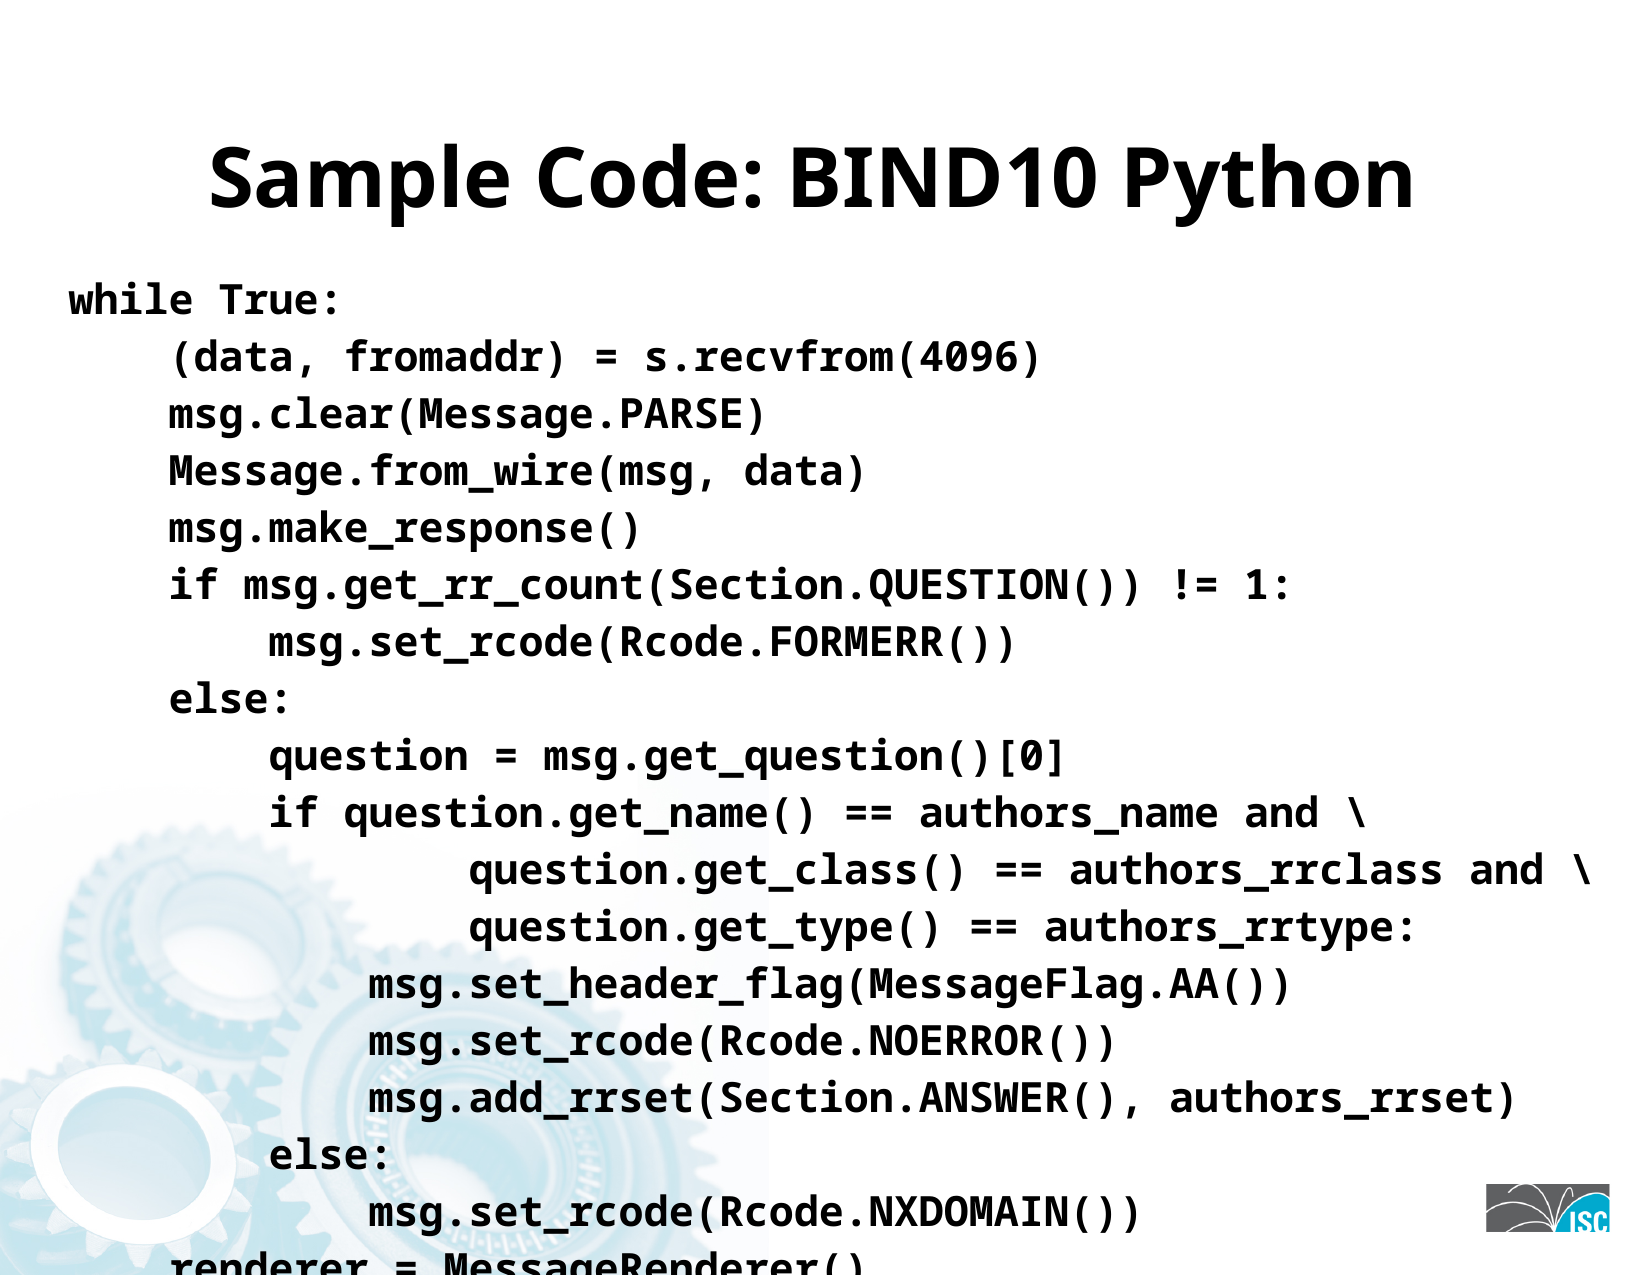

# Sample Code: BIND10 Python
while True:
 (data, fromaddr) = s.recvfrom(4096)
 msg.clear(Message.PARSE)
 Message.from_wire(msg, data)
 msg.make_response()
 if msg.get_rr_count(Section.QUESTION()) != 1:
 msg.set_rcode(Rcode.FORMERR())
 else:
 question = msg.get_question()[0]
 if question.get_name() == authors_name and \
 question.get_class() == authors_rrclass and \
 question.get_type() == authors_rrtype:
 msg.set_header_flag(MessageFlag.AA())
 msg.set_rcode(Rcode.NOERROR())
 msg.add_rrset(Section.ANSWER(), authors_rrset)
 else:
 msg.set_rcode(Rcode.NXDOMAIN())
 renderer = MessageRenderer()
 msg.to_wire(renderer)
 s.sendto(renderer.get_data(), fromaddr)